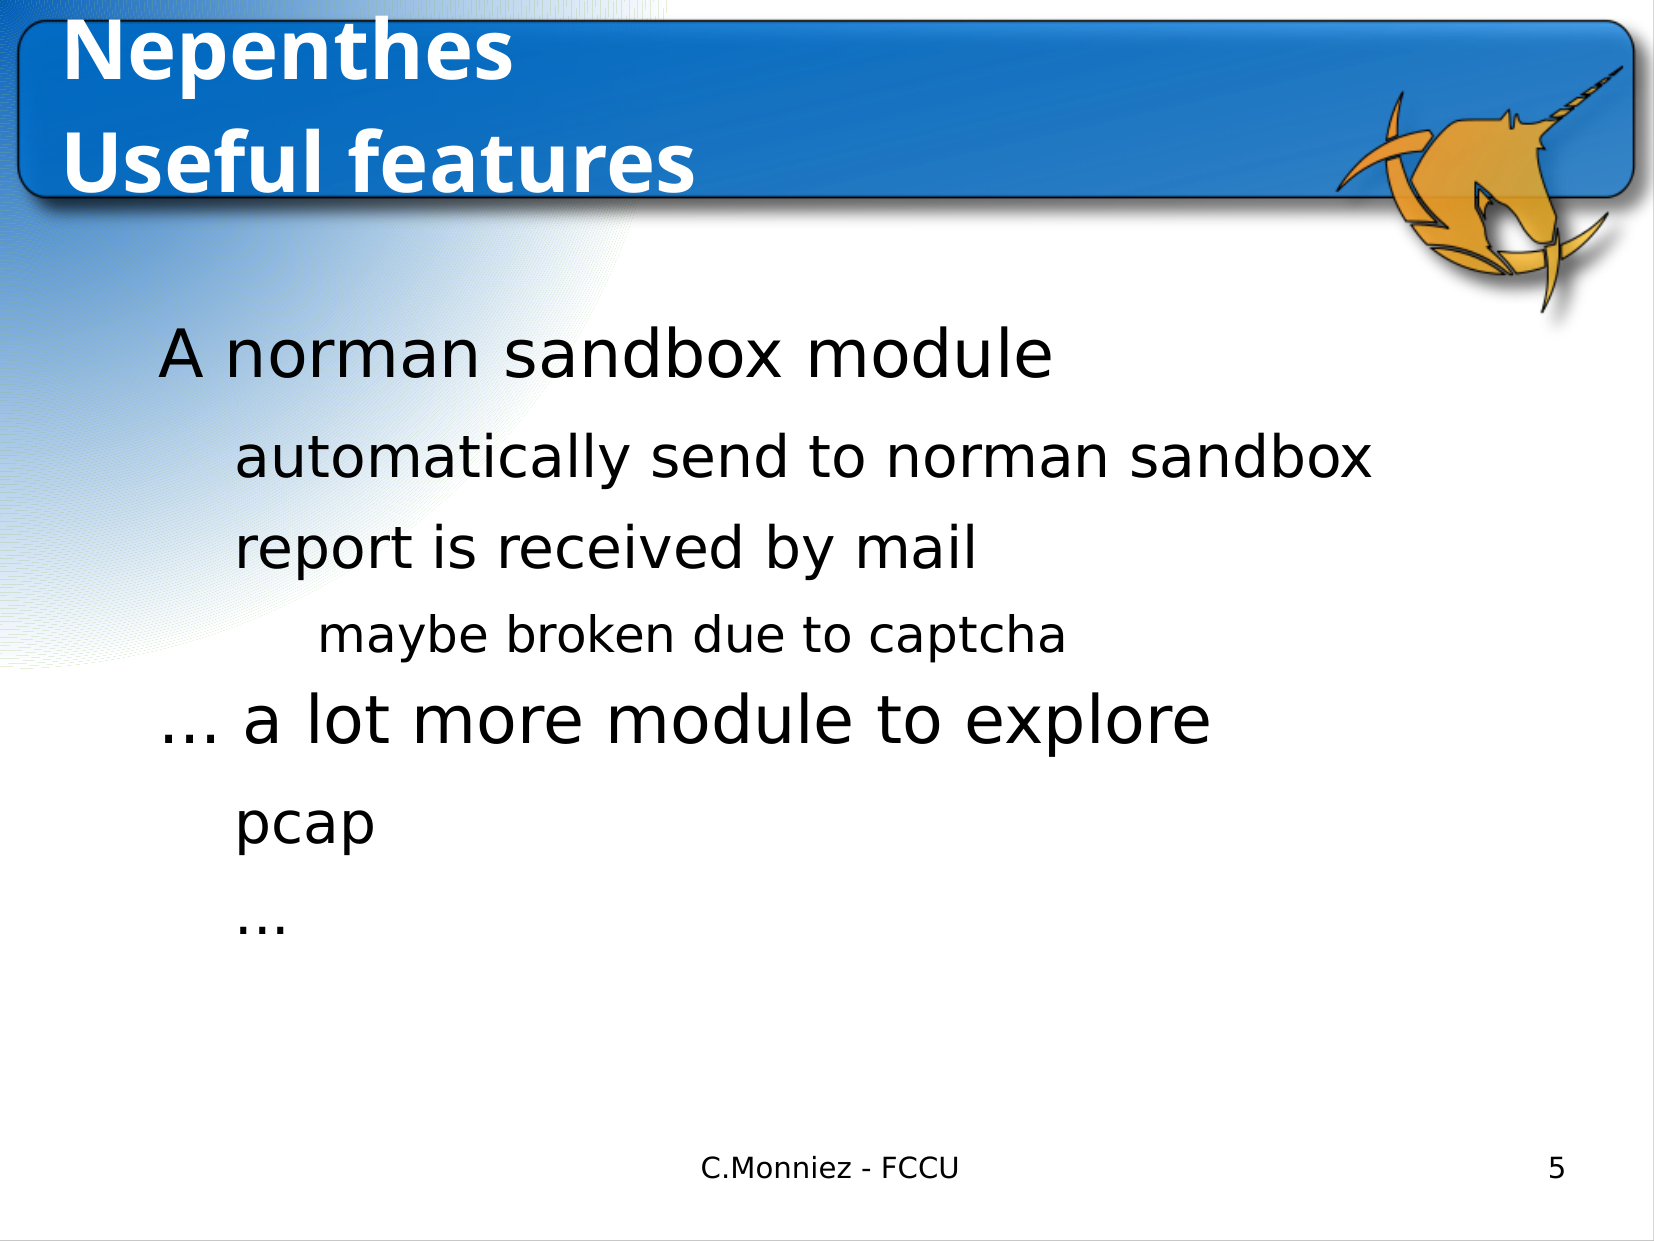

# Nepenthes Useful features
A norman sandbox module
automatically send to norman sandbox
report is received by mail
maybe broken due to captcha
... a lot more module to explore
pcap
...
C.Monniez - FCCU
5